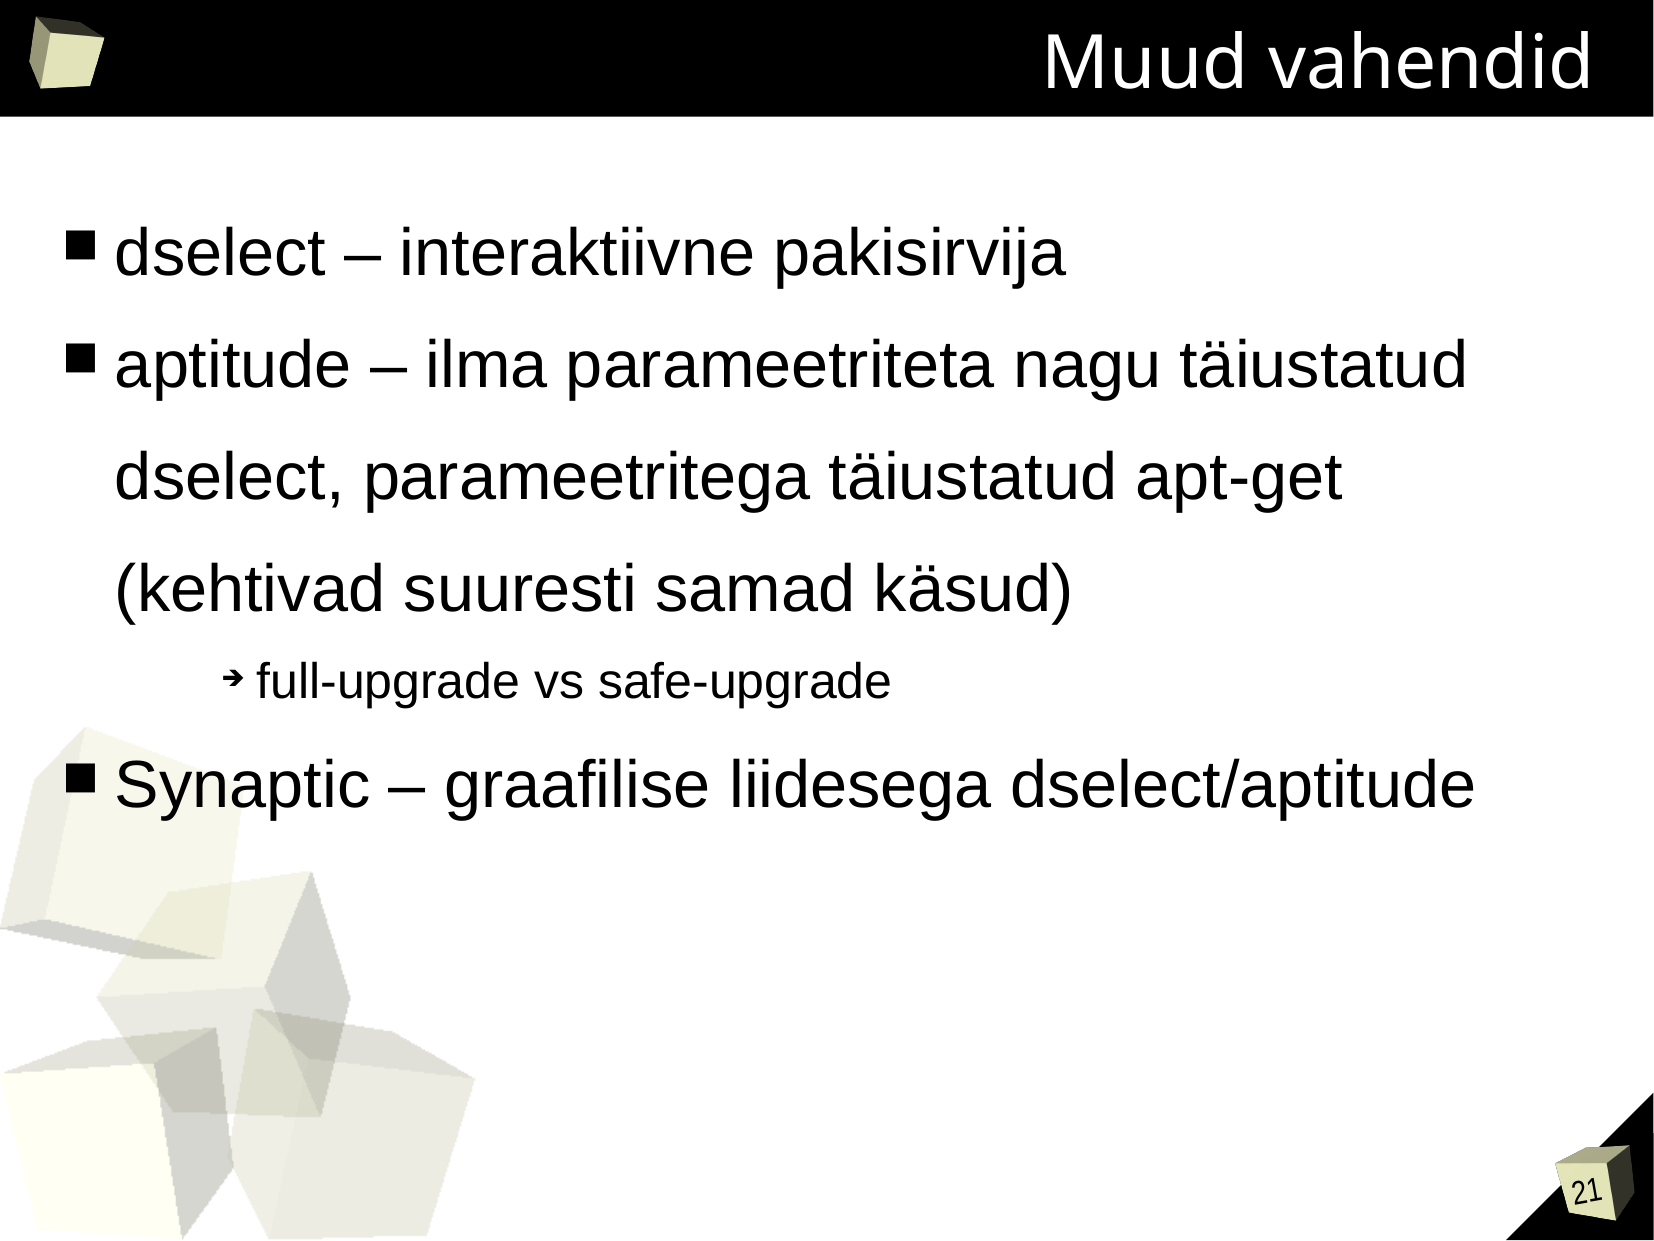

# Muud vahendid
dselect – interaktiivne pakisirvija
aptitude – ilma parameetriteta nagu täiustatud dselect, parameetritega täiustatud apt-get (kehtivad suuresti samad käsud)
full-upgrade vs safe-upgrade
Synaptic – graafilise liidesega dselect/aptitude